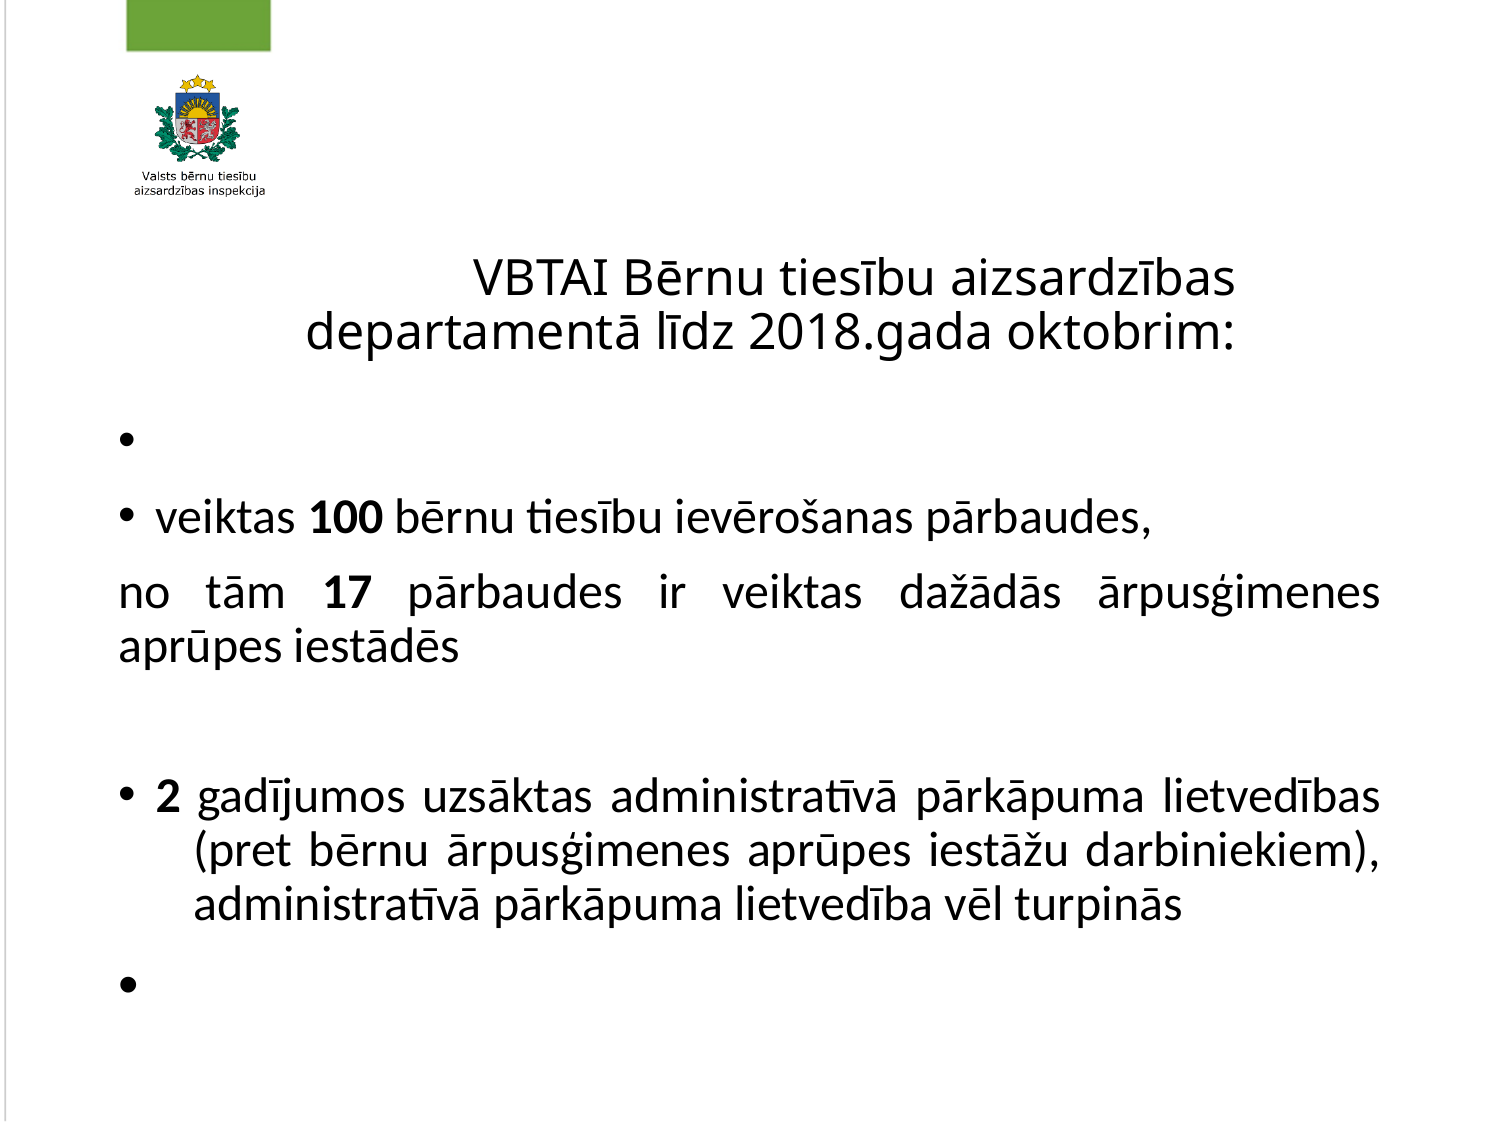

# VBTAI Bērnu tiesību aizsardzības departamentā līdz 2018.gada oktobrim:
veiktas 100 bērnu tiesību ievērošanas pārbaudes,
no tām 17 pārbaudes ir veiktas dažādās ārpusģimenes aprūpes iestādēs
2 gadījumos uzsāktas administratīvā pārkāpuma lietvedības (pret bērnu ārpusģimenes aprūpes iestāžu darbiniekiem), administratīvā pārkāpuma lietvedība vēl turpinās